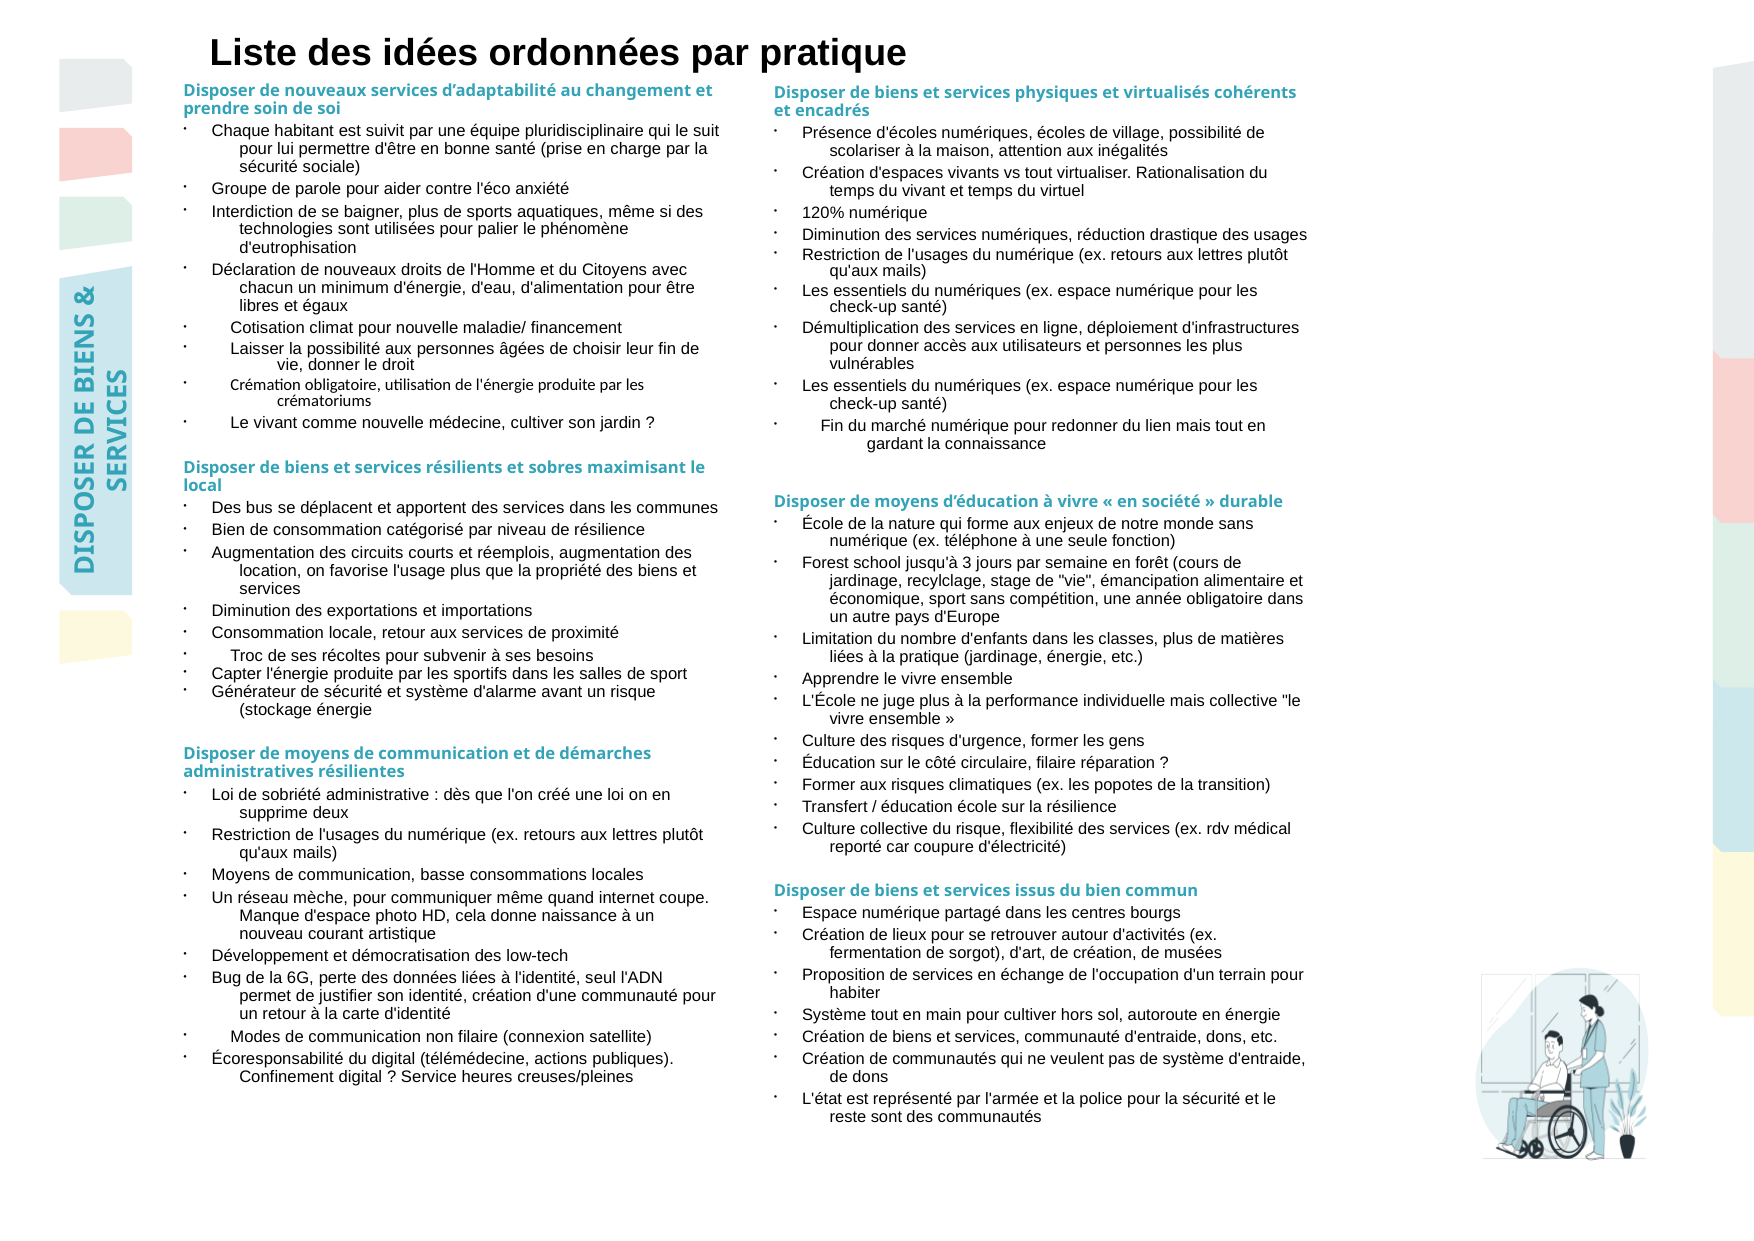

Liste des idées ordonnées par pratique
Disposer de nouveaux services d’adaptabilité au changement et prendre soin de soi
Chaque habitant est suivit par une équipe pluridisciplinaire qui le suit pour lui permettre d'être en bonne santé (prise en charge par la sécurité sociale)
Groupe de parole pour aider contre l'éco anxiété
Interdiction de se baigner, plus de sports aquatiques, même si des technologies sont utilisées pour palier le phénomène d'eutrophisation
Déclaration de nouveaux droits de l'Homme et du Citoyens avec chacun un minimum d'énergie, d'eau, d'alimentation pour être libres et égaux
Cotisation climat pour nouvelle maladie/ financement
Laisser la possibilité aux personnes âgées de choisir leur fin de vie, donner le droit
Crémation obligatoire, utilisation de l'énergie produite par les crématoriums
Le vivant comme nouvelle médecine, cultiver son jardin ?
Disposer de biens et services résilients et sobres maximisant le local
Des bus se déplacent et apportent des services dans les communes
Bien de consommation catégorisé par niveau de résilience
Augmentation des circuits courts et réemplois, augmentation des location, on favorise l'usage plus que la propriété des biens et services
Diminution des exportations et importations
Consommation locale, retour aux services de proximité
Troc de ses récoltes pour subvenir à ses besoins
Capter l'énergie produite par les sportifs dans les salles de sport
Générateur de sécurité et système d'alarme avant un risque (stockage énergie
Disposer de moyens de communication et de démarches administratives résilientes
Loi de sobriété administrative : dès que l'on créé une loi on en supprime deux
Restriction de l'usages du numérique (ex. retours aux lettres plutôt qu'aux mails)
Moyens de communication, basse consommations locales
Un réseau mèche, pour communiquer même quand internet coupe. Manque d'espace photo HD, cela donne naissance à un nouveau courant artistique
Développement et démocratisation des low-tech
Bug de la 6G, perte des données liées à l'identité, seul l'ADN permet de justifier son identité, création d'une communauté pour un retour à la carte d'identité
Modes de communication non filaire (connexion satellite)
Écoresponsabilité du digital (télémédecine, actions publiques). Confinement digital ? Service heures creuses/pleines
Disposer de biens et services physiques et virtualisés cohérents et encadrés
Présence d'écoles numériques, écoles de village, possibilité de scolariser à la maison, attention aux inégalités
Création d'espaces vivants vs tout virtualiser. Rationalisation du temps du vivant et temps du virtuel
120% numérique
Diminution des services numériques, réduction drastique des usages
Restriction de l'usages du numérique (ex. retours aux lettres plutôt qu'aux mails)
Les essentiels du numériques (ex. espace numérique pour les check-up santé)
Démultiplication des services en ligne, déploiement d'infrastructures pour donner accès aux utilisateurs et personnes les plus vulnérables
Les essentiels du numériques (ex. espace numérique pour les check-up santé)
Fin du marché numérique pour redonner du lien mais tout en gardant la connaissance
Disposer de moyens d’éducation à vivre « en société » durable
École de la nature qui forme aux enjeux de notre monde sans numérique (ex. téléphone à une seule fonction)
Forest school jusqu'à 3 jours par semaine en forêt (cours de jardinage, recylclage, stage de "vie", émancipation alimentaire et économique, sport sans compétition, une année obligatoire dans un autre pays d'Europe
Limitation du nombre d'enfants dans les classes, plus de matières liées à la pratique (jardinage, énergie, etc.)
Apprendre le vivre ensemble
L'École ne juge plus à la performance individuelle mais collective "le vivre ensemble »
Culture des risques d'urgence, former les gens
Éducation sur le côté circulaire, filaire réparation ?
Former aux risques climatiques (ex. les popotes de la transition)
Transfert / éducation école sur la résilience
Culture collective du risque, flexibilité des services (ex. rdv médical reporté car coupure d'électricité)
Disposer de biens et services issus du bien commun
Espace numérique partagé dans les centres bourgs
Création de lieux pour se retrouver autour d'activités (ex. fermentation de sorgot), d'art, de création, de musées
Proposition de services en échange de l'occupation d'un terrain pour habiter
Système tout en main pour cultiver hors sol, autoroute en énergie
Création de biens et services, communauté d'entraide, dons, etc.
Création de communautés qui ne veulent pas de système d'entraide, de dons
L'état est représenté par l'armée et la police pour la sécurité et le reste sont des communautés
DISPOSER DE BIENS & SERVICES